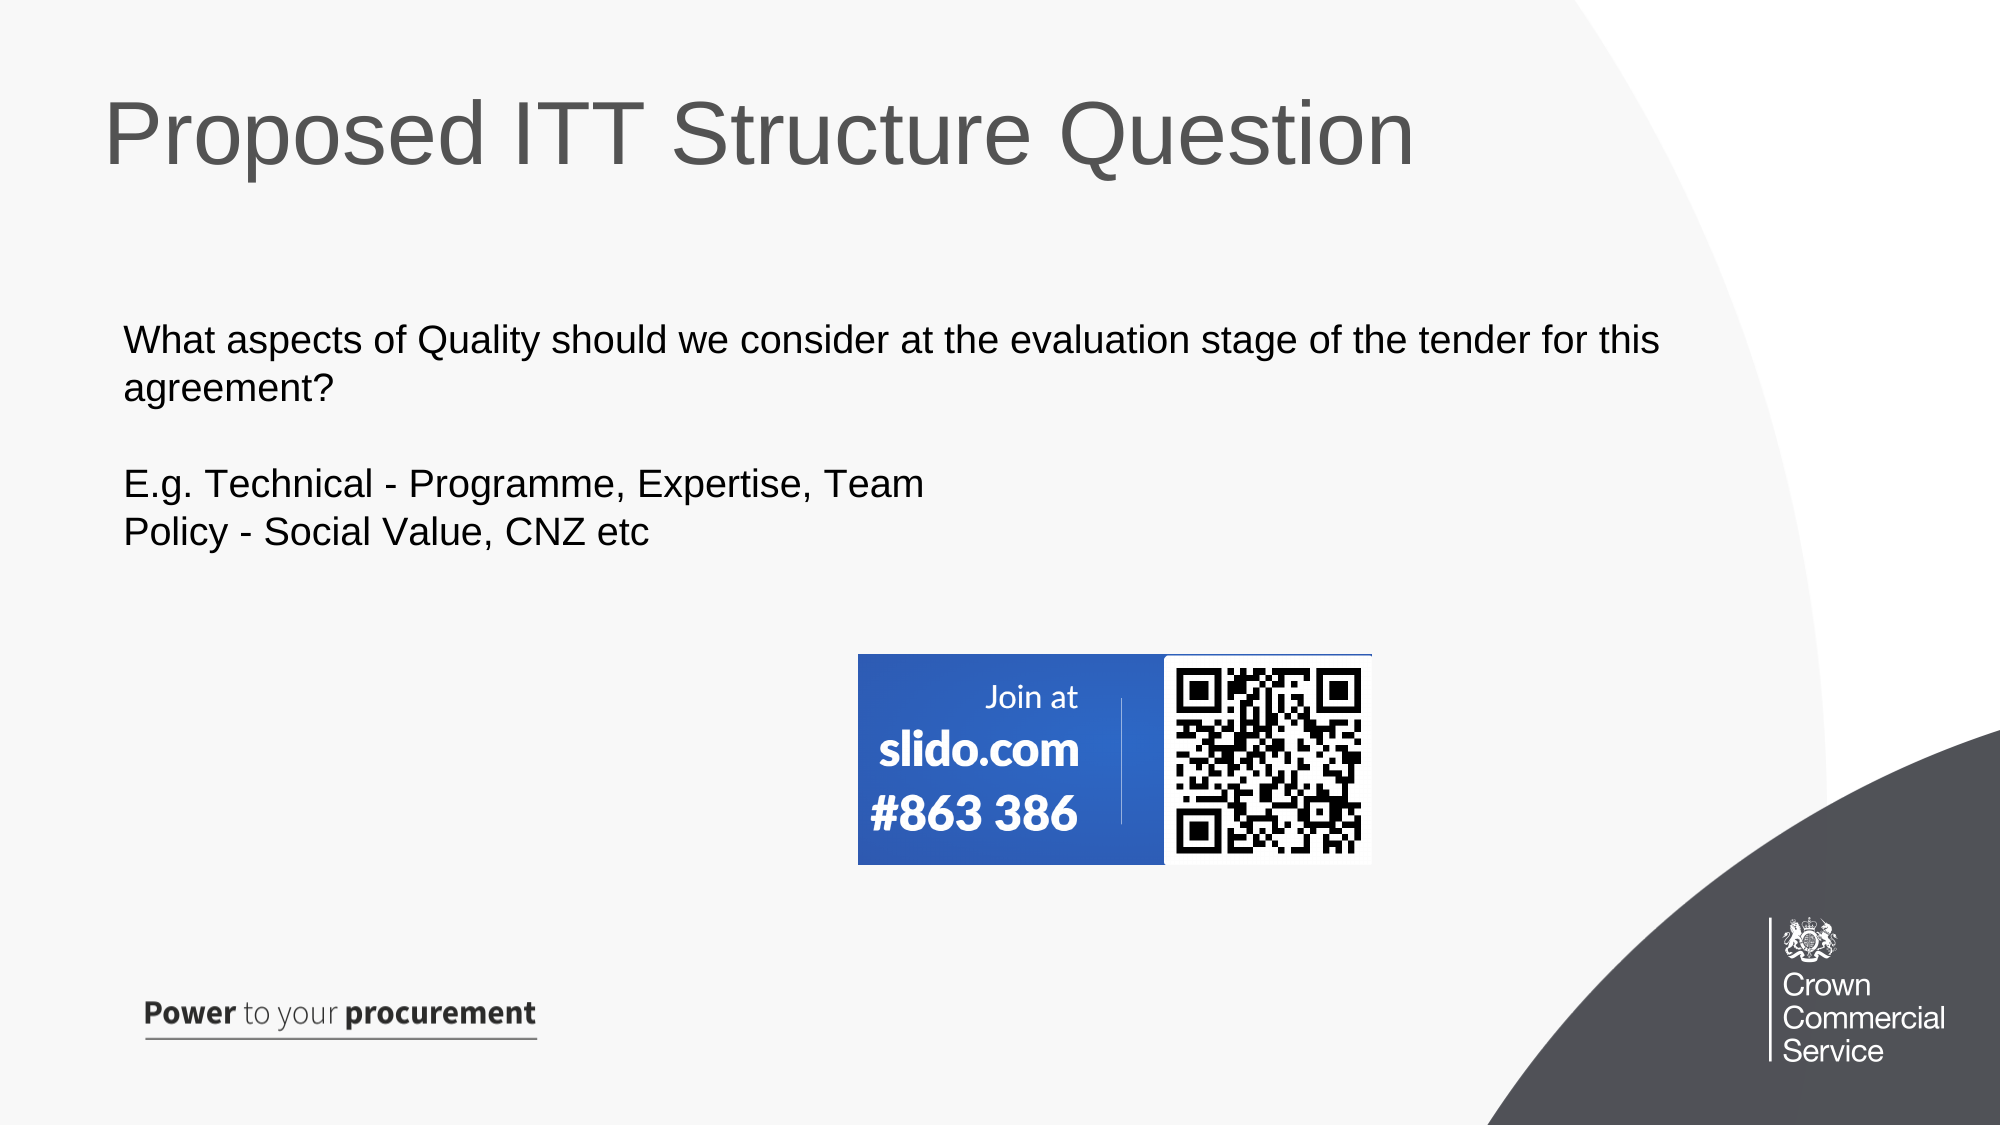

# Proposed ITT Structure Question
What aspects of Quality should we consider at the evaluation stage of the tender for this agreement?
E.g. Technical - Programme, Expertise, Team
Policy - Social Value, CNZ etc